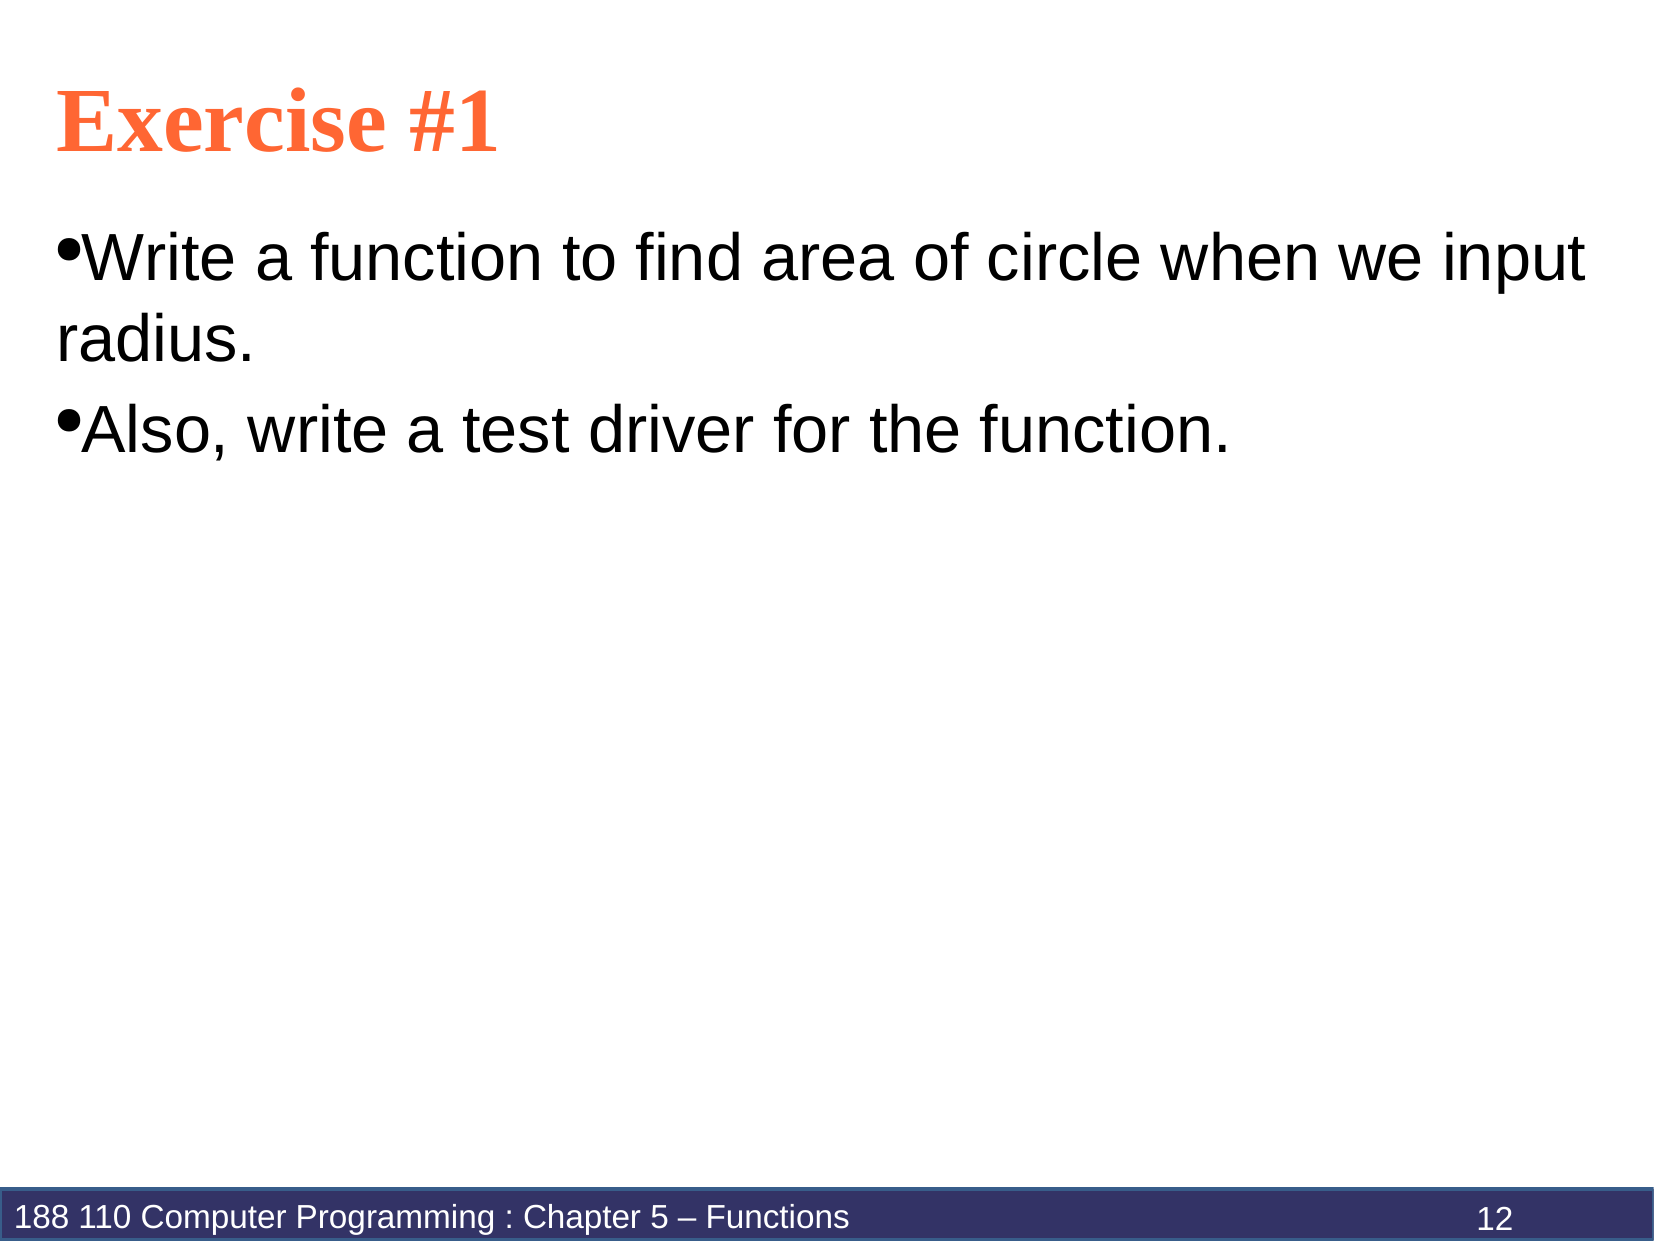

# Exercise #1
Write a function to find area of circle when we input radius.
Also, write a test driver for the function.